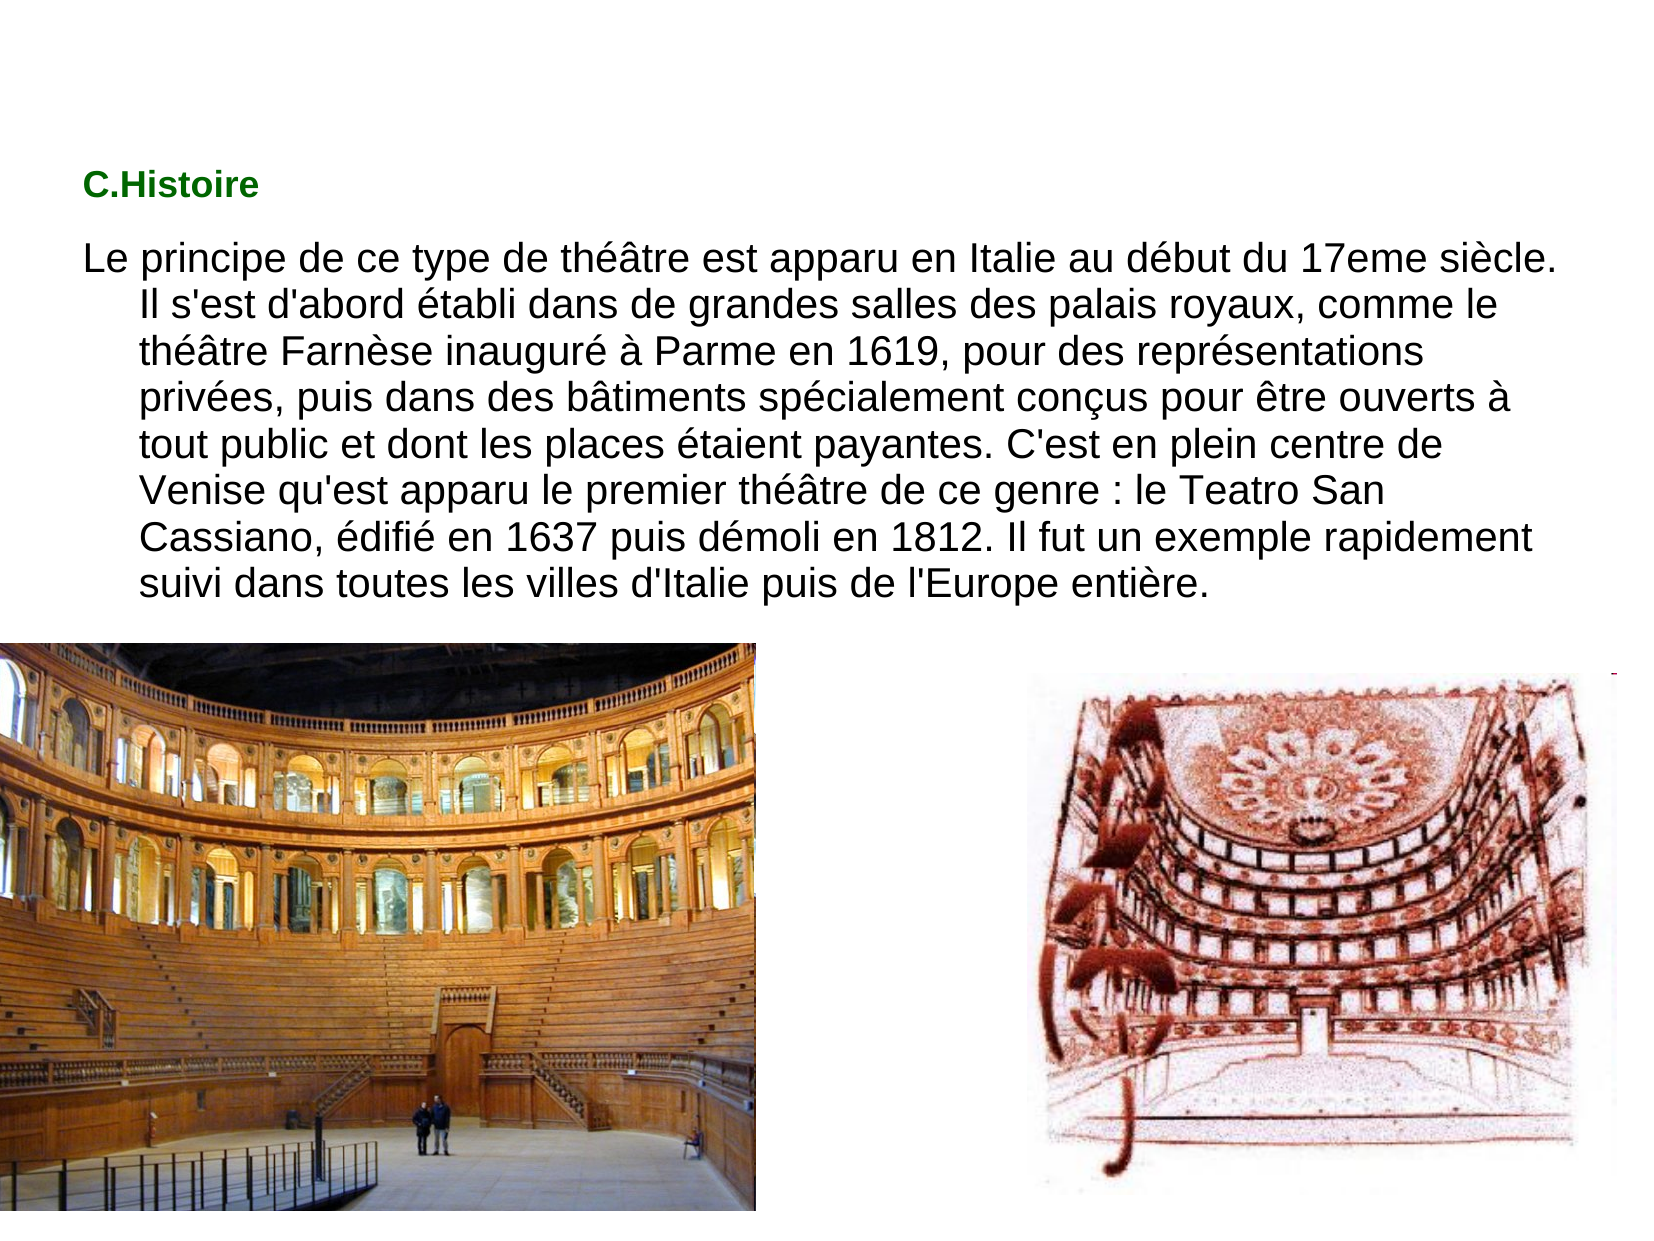

# C.Histoire
Le principe de ce type de théâtre est apparu en Italie au début du 17eme siècle. Il s'est d'abord établi dans de grandes salles des palais royaux, comme le théâtre Farnèse inauguré à Parme en 1619, pour des représentations privées, puis dans des bâtiments spécialement conçus pour être ouverts à tout public et dont les places étaient payantes. C'est en plein centre de Venise qu'est apparu le premier théâtre de ce genre : le Teatro San Cassiano, édifié en 1637 puis démoli en 1812. Il fut un exemple rapidement suivi dans toutes les villes d'Italie puis de l'Europe entière.
Théâtre Farnèse à gauche et reproduction du théâtre San Cassiano à droite.